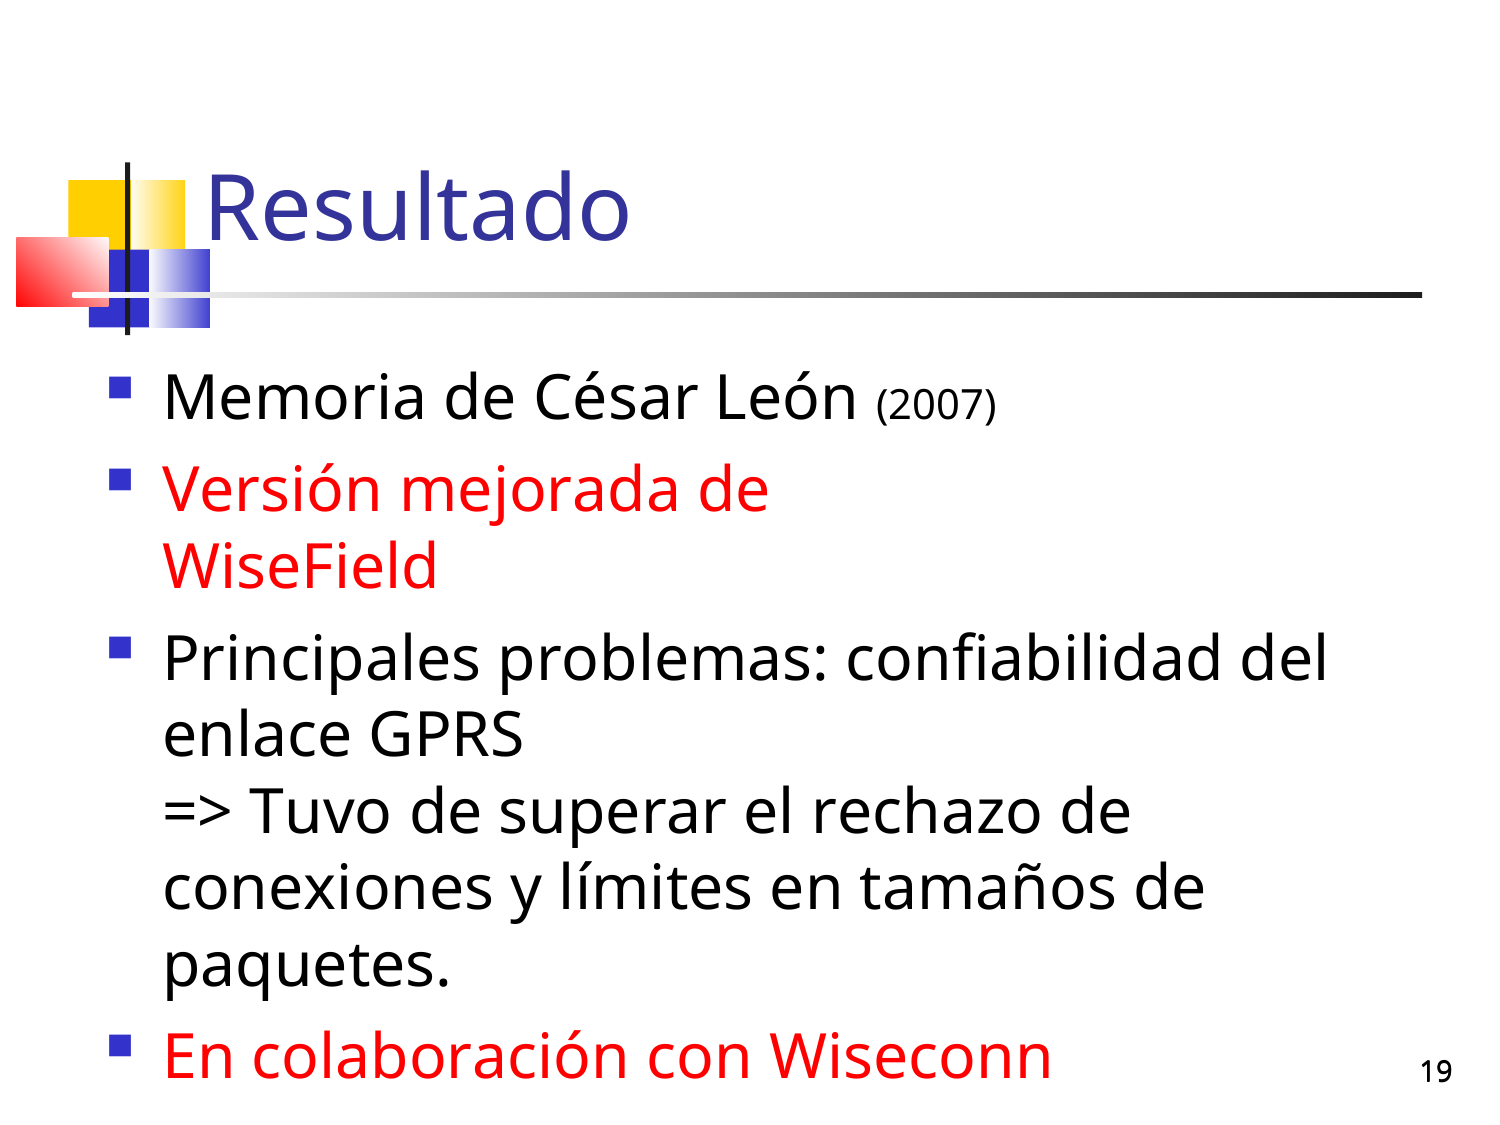

# Resultado
Memoria de César León (2007)
Versión mejorada de
WiseField
Principales problemas: confiabilidad del enlace GPRS
=> Tuvo de superar el rechazo de conexiones y límites en tamaños de paquetes.
En colaboración con Wiseconn
19